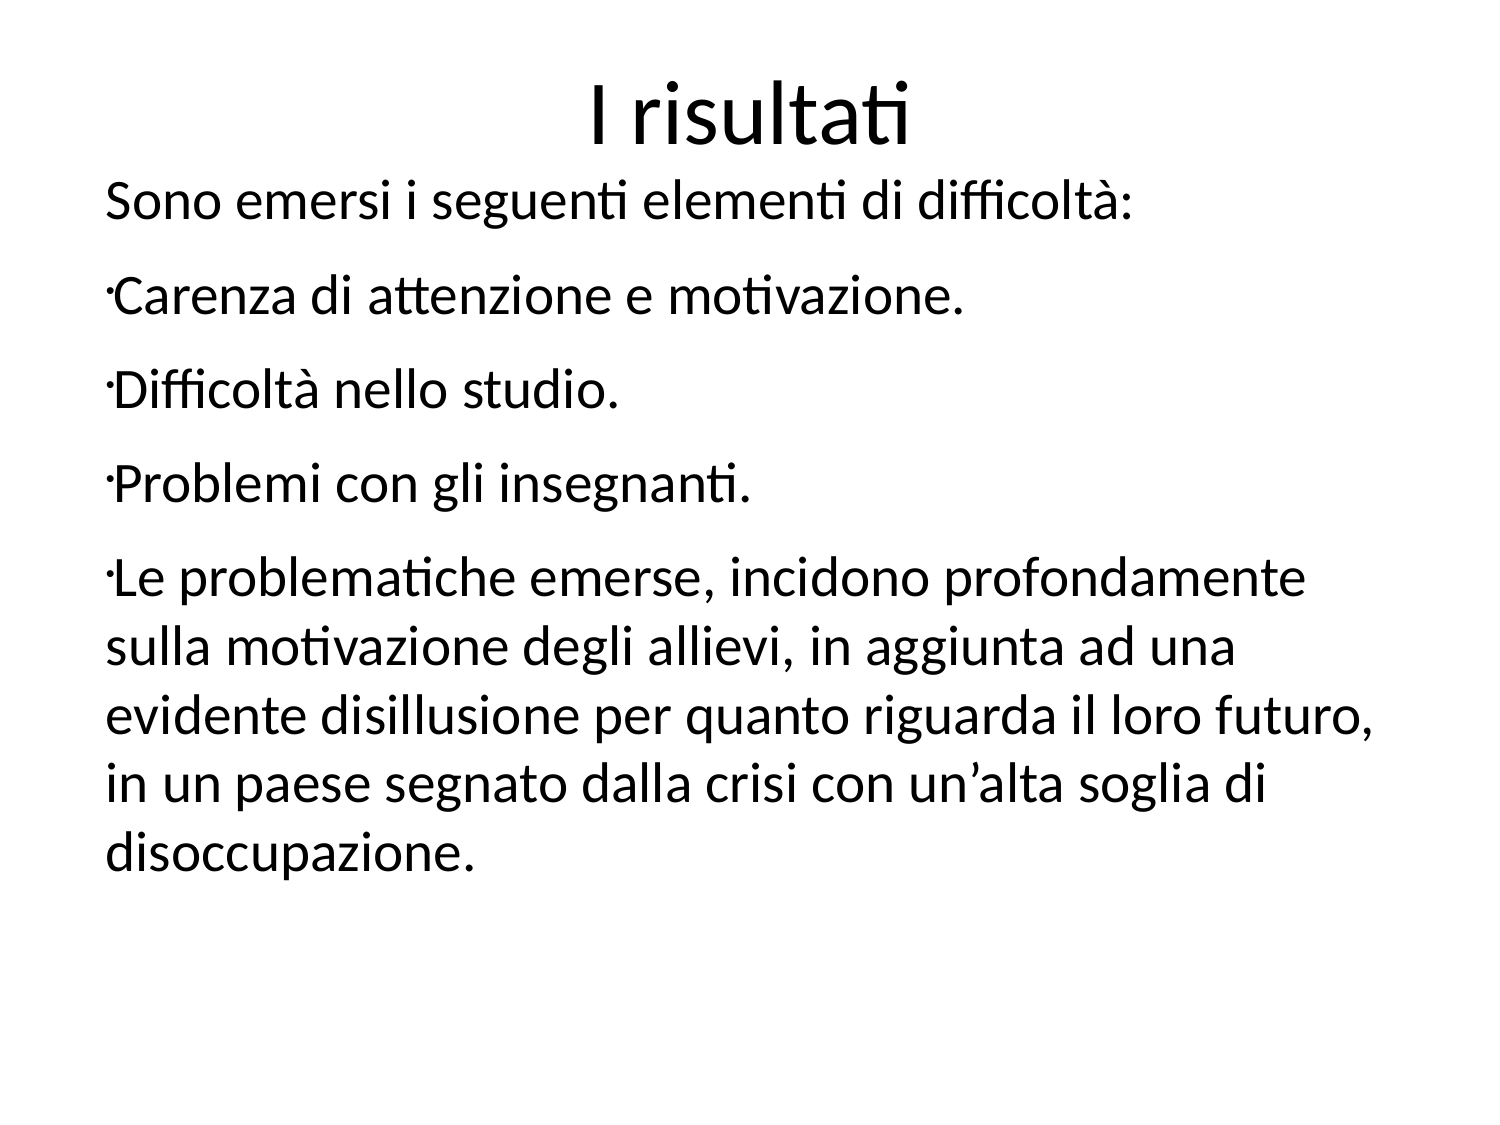

# I risultati
Sono emersi i seguenti elementi di difficoltà:
Carenza di attenzione e motivazione.
Difficoltà nello studio.
Problemi con gli insegnanti.
Le problematiche emerse, incidono profondamente sulla motivazione degli allievi, in aggiunta ad una evidente disillusione per quanto riguarda il loro futuro, in un paese segnato dalla crisi con un’alta soglia di disoccupazione.